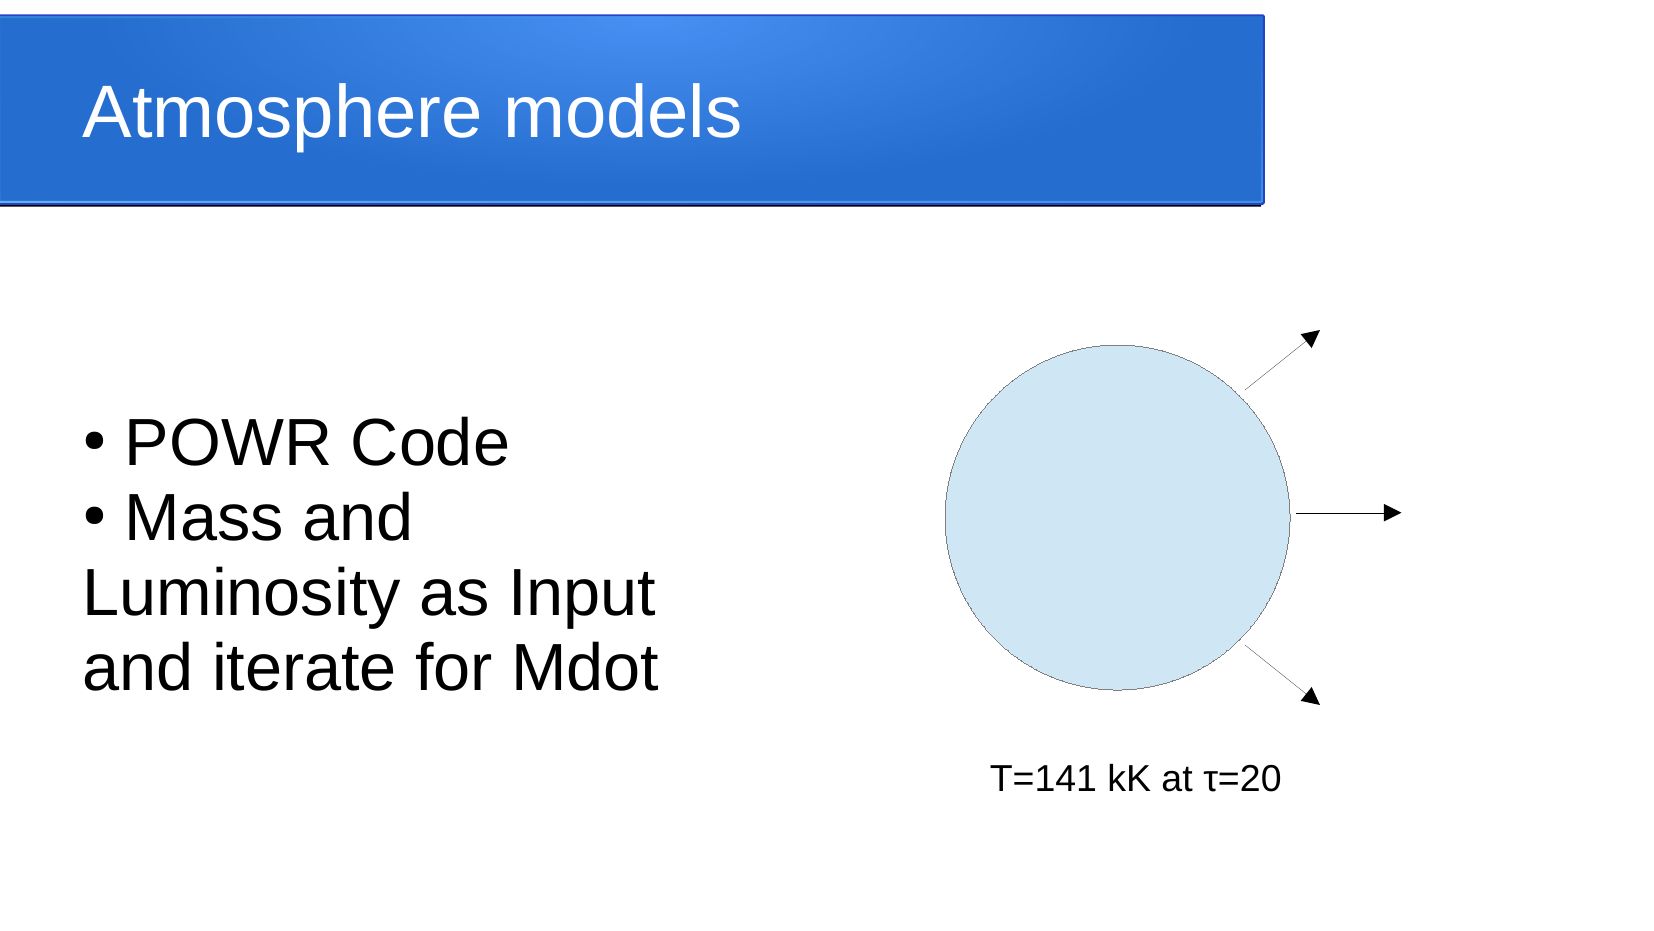

# Atmosphere models
 POWR Code
 Mass and Luminosity as Input and iterate for Mdot
T=141 kK at τ=20